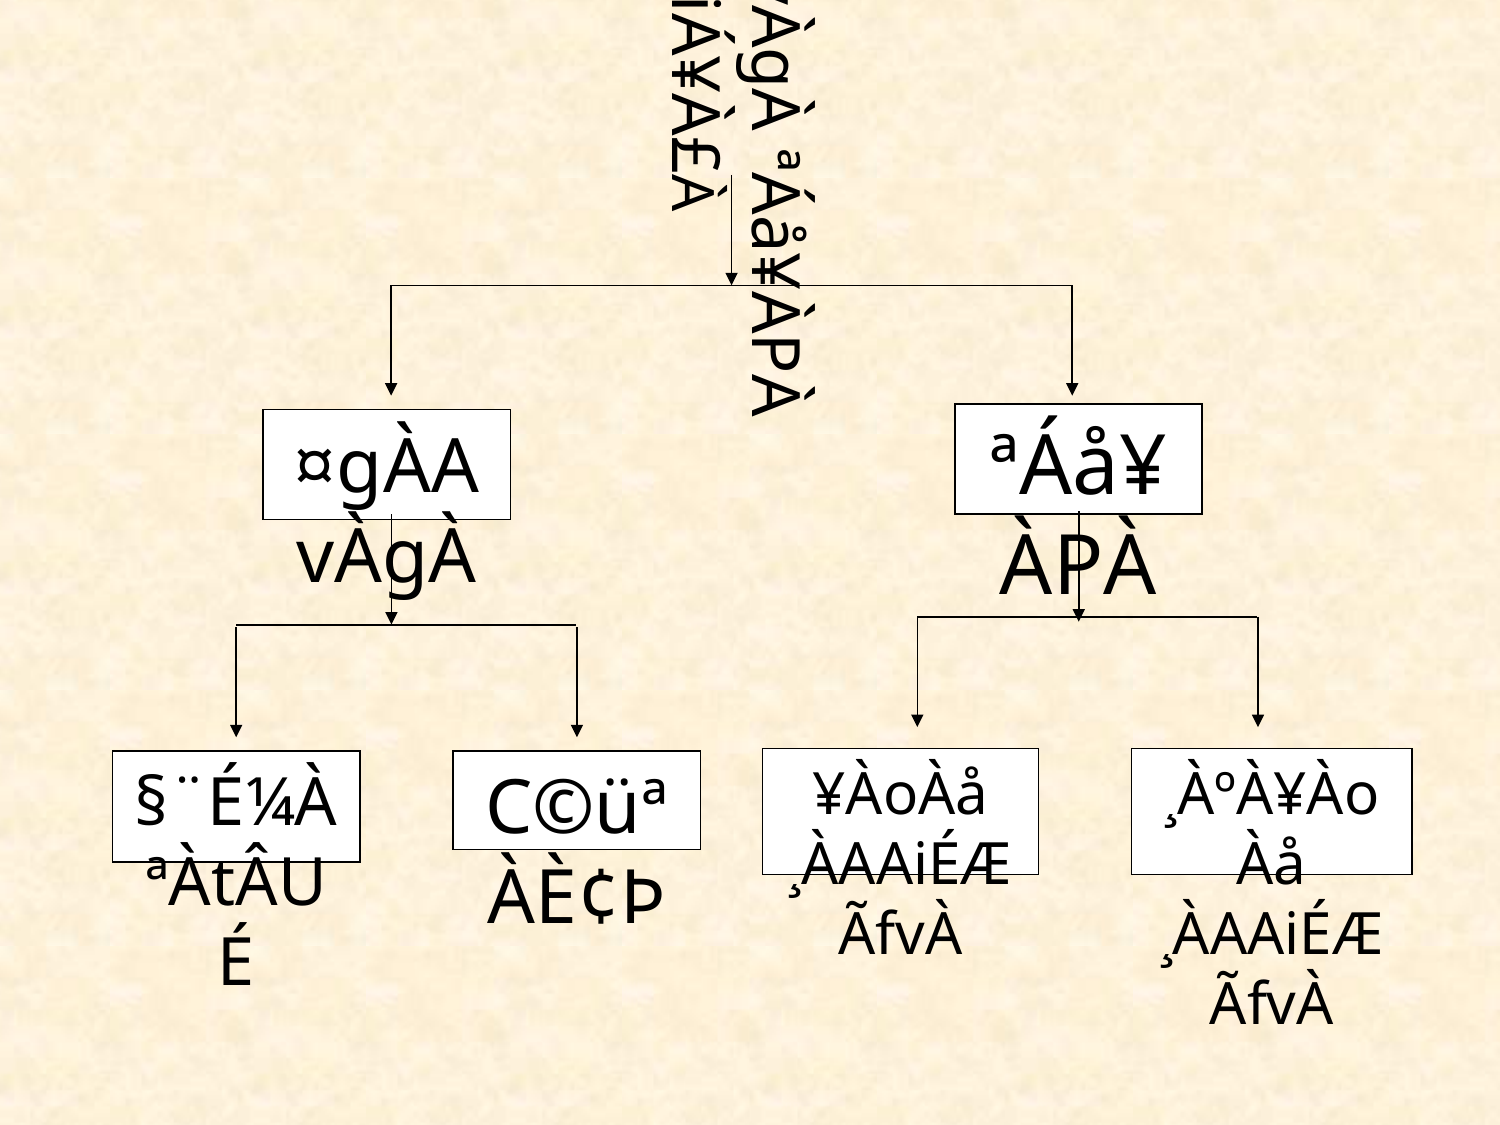

¤gÀAvÀgÀ ªÁå¥ÀPÀ ªÀiË®åªÀiÁ¥À£À
ªÁå¥ÀPÀ
¤gÀAvÀgÀ
¥ÀoÀå
¸ÀAAiÉÆÃfvÀ
¸ÀºÀ¥ÀoÀå ¸ÀAAiÉÆÃfvÀ
§¨É¼ÀªÀtÂUÉ
C©üªÀÈ¢Þ